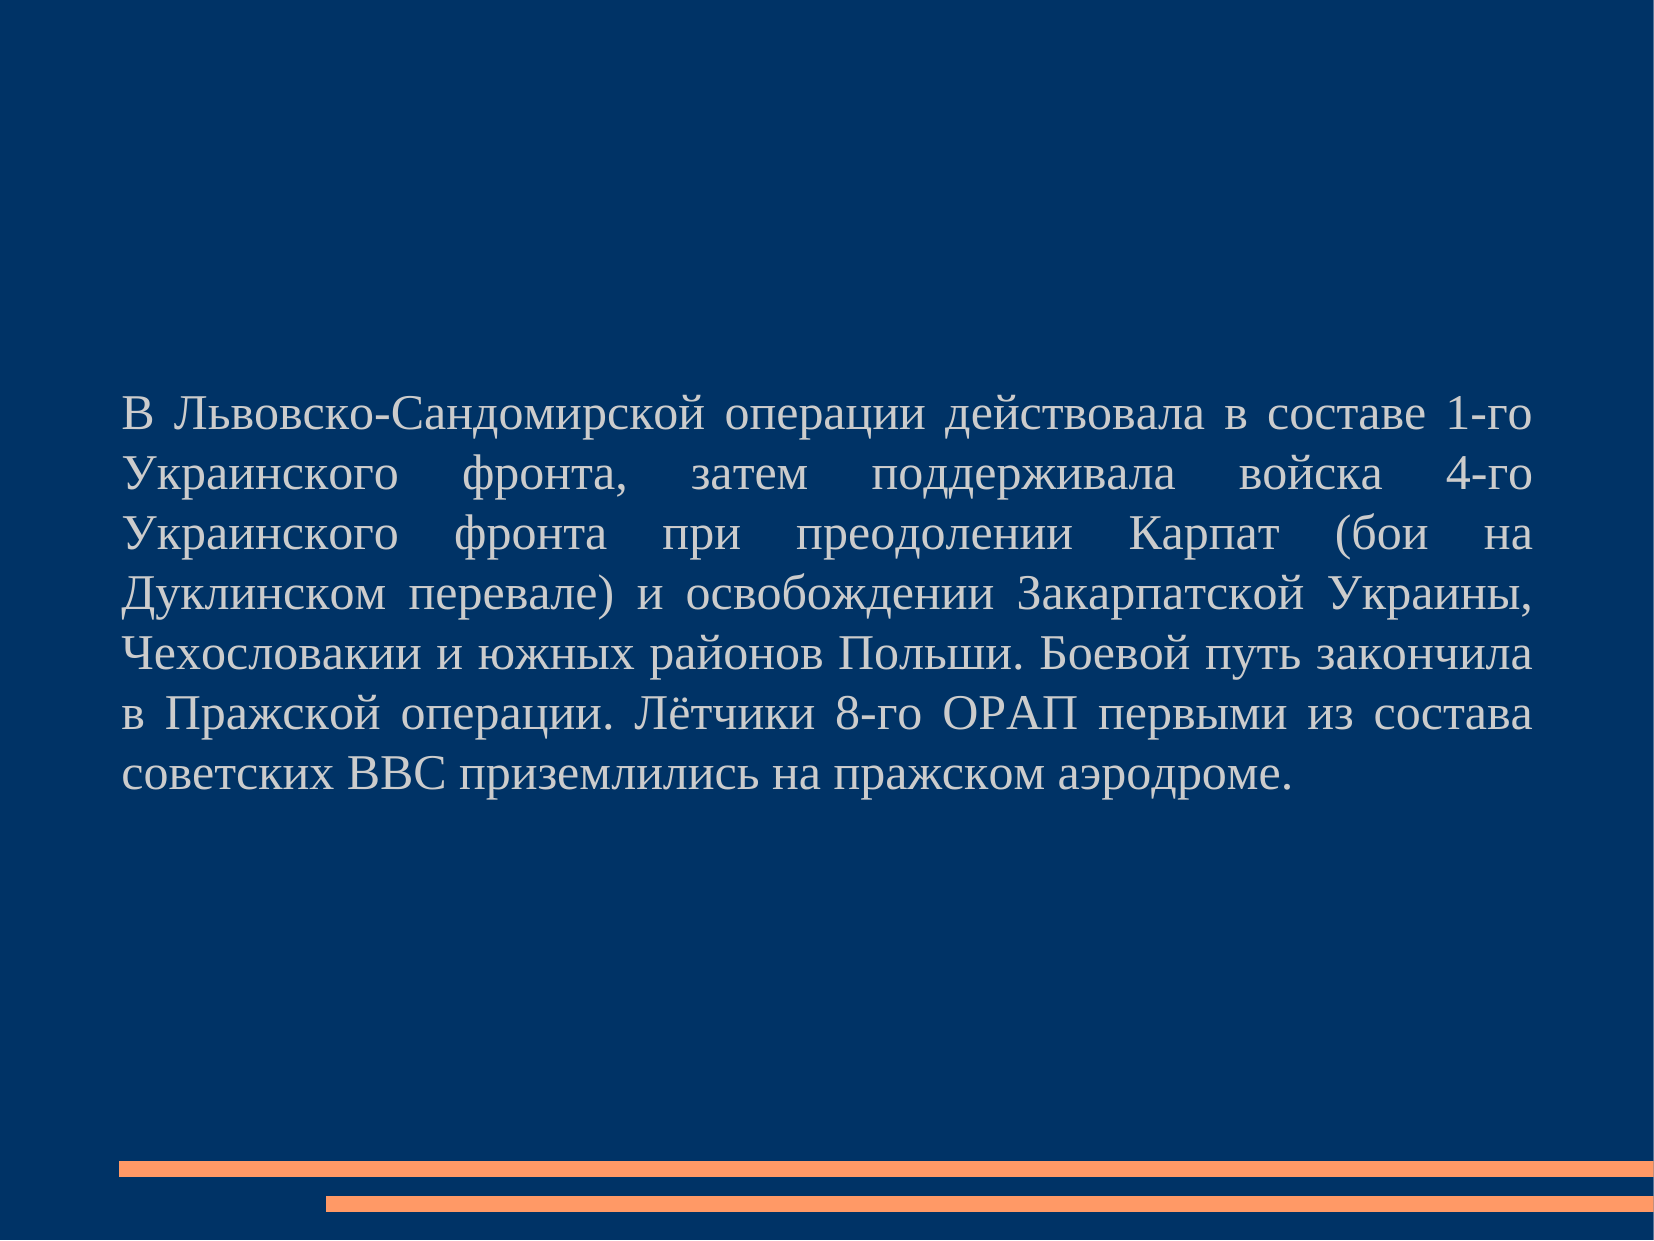

# В Львовско-Сандомирской операции действовала в составе 1-го Украинского фронта, затем поддерживала войска 4-го Украинского фронта при преодолении Карпат (бои на Дуклинском перевале) и освобождении Закарпатской Украины, Чехословакии и южных районов Польши. Боевой путь закончила в Пражской операции. Лётчики 8-го ОРАП первыми из состава советских ВВС приземлились на пражском аэродроме.